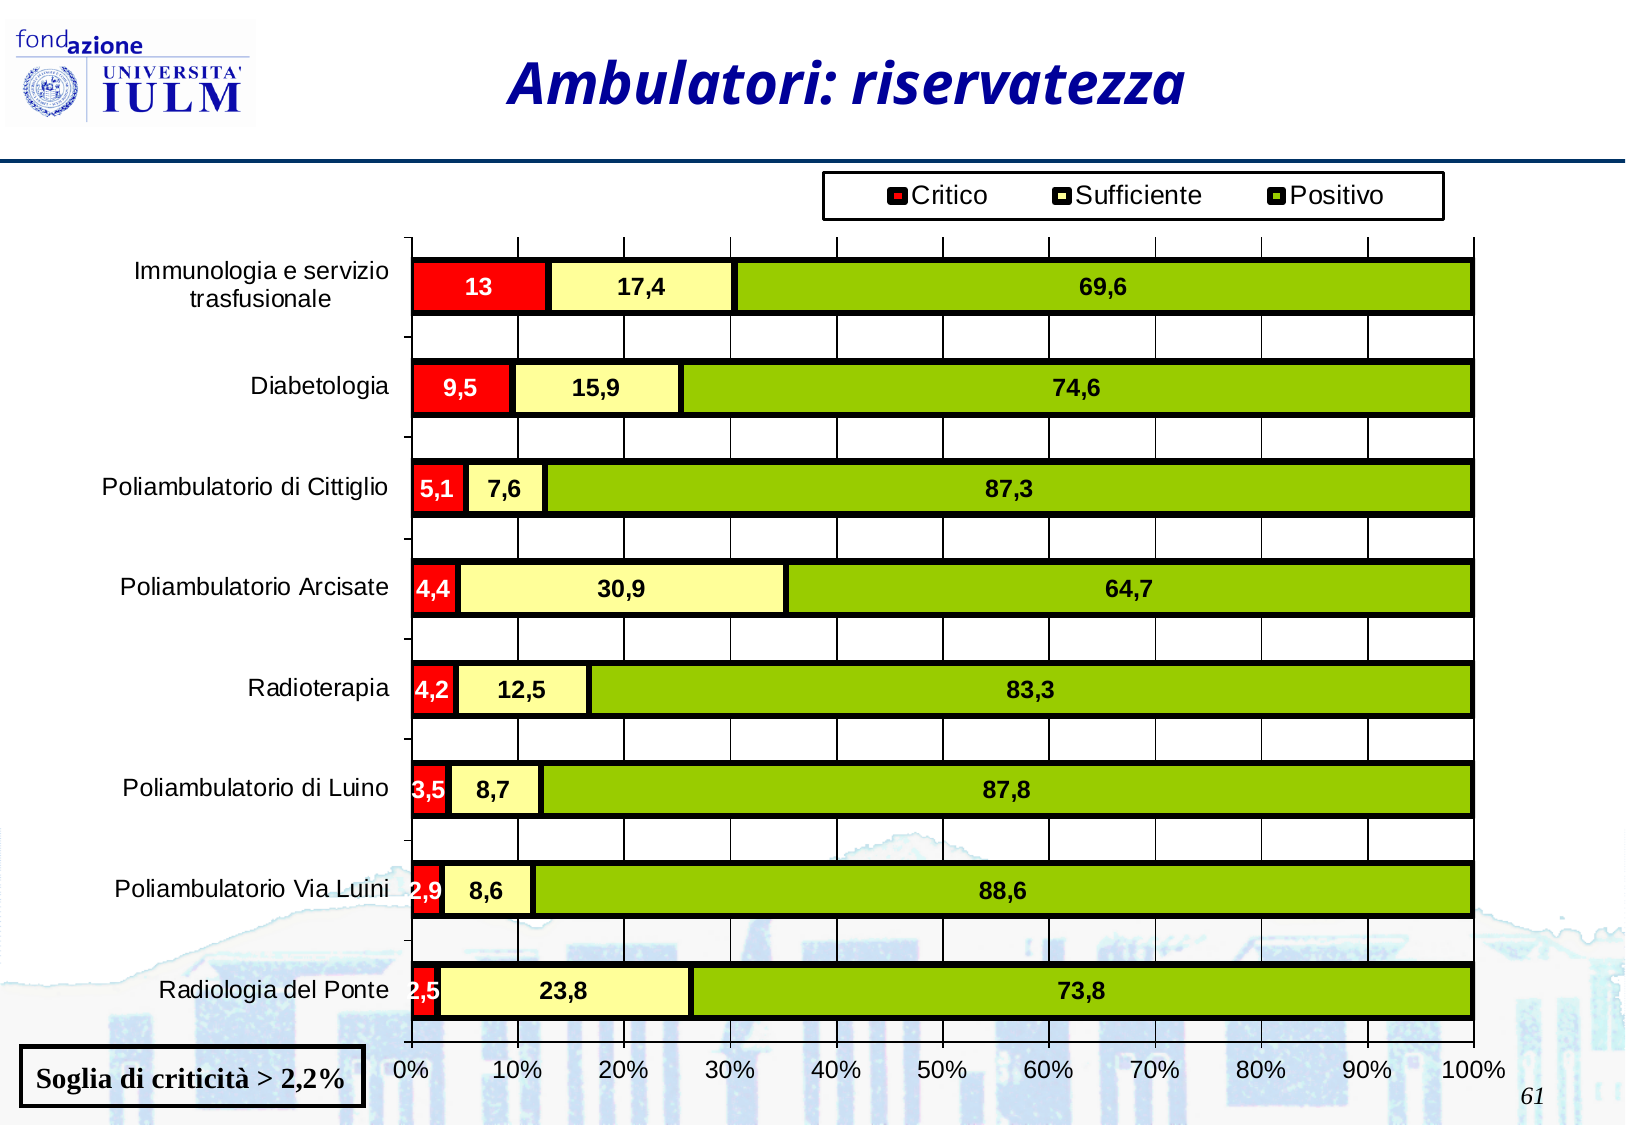

Ambulatori: riservatezza
Soglia di criticità > 2,2%